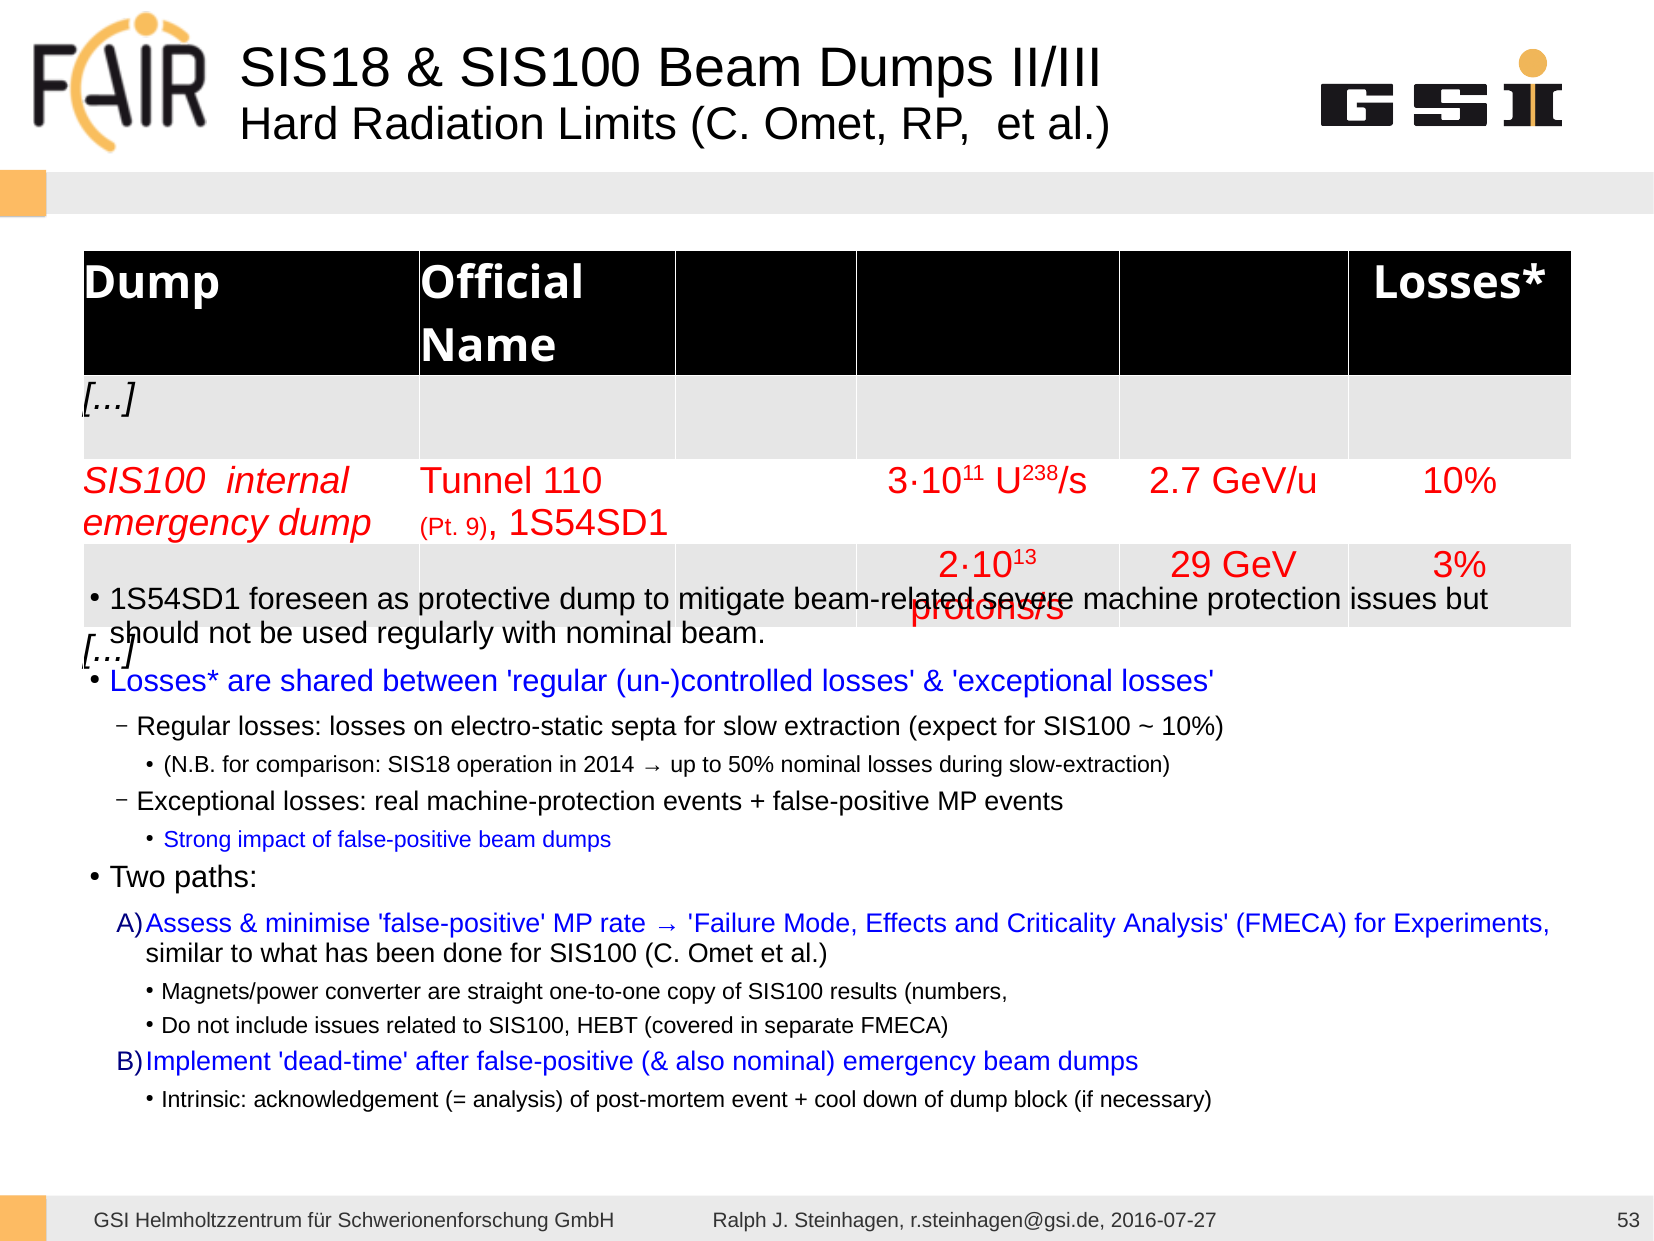

# SIS18 & SIS100 Beam Dumps II/III Hard Radiation Limits (C. Omet, RP, et al.)
| Dump | Official Name | | | | Losses\* |
| --- | --- | --- | --- | --- | --- |
| [...] | | | | | |
| SIS100 internal emergency dump | Tunnel 110 (Pt. 9), 1S54SD1 | | 3·1011 U238/s | 2.7 GeV/u | 10% |
| | | | 2·1013 protons/s | 29 GeV | 3% |
| [...] | | | | | |
1S54SD1 foreseen as protective dump to mitigate beam-related severe machine protection issues but should not be used regularly with nominal beam.
Losses* are shared between 'regular (un-)controlled losses' & 'exceptional losses'
Regular losses: losses on electro-static septa for slow extraction (expect for SIS100 ~ 10%)
(N.B. for comparison: SIS18 operation in 2014 → up to 50% nominal losses during slow-extraction)
Exceptional losses: real machine-protection events + false-positive MP events
Strong impact of false-positive beam dumps
Two paths:
Assess & minimise 'false-positive' MP rate → 'Failure Mode, Effects and Criticality Analysis' (FMECA) for Experiments, similar to what has been done for SIS100 (C. Omet et al.)
Magnets/power converter are straight one-to-one copy of SIS100 results (numbers,
Do not include issues related to SIS100, HEBT (covered in separate FMECA)
Implement 'dead-time' after false-positive (& also nominal) emergency beam dumps
Intrinsic: acknowledgement (= analysis) of post-mortem event + cool down of dump block (if necessary)